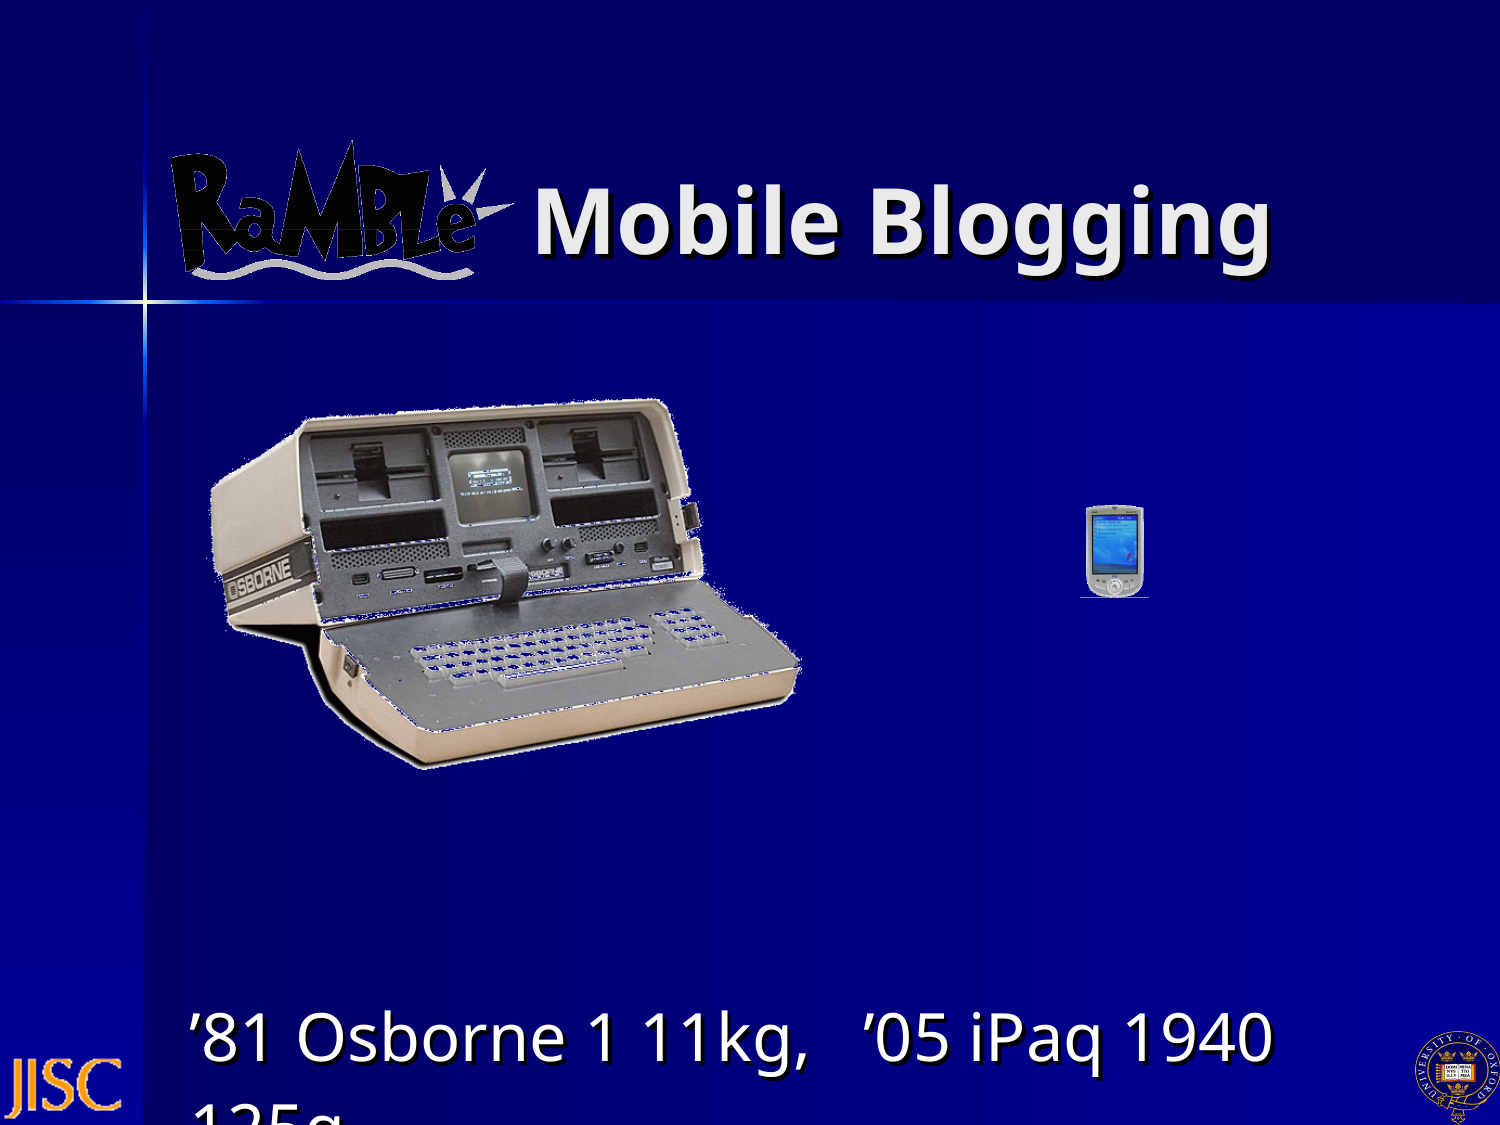

# Mobile Blogging
’81 Osborne 1 11kg, ’05 iPaq 1940 125g